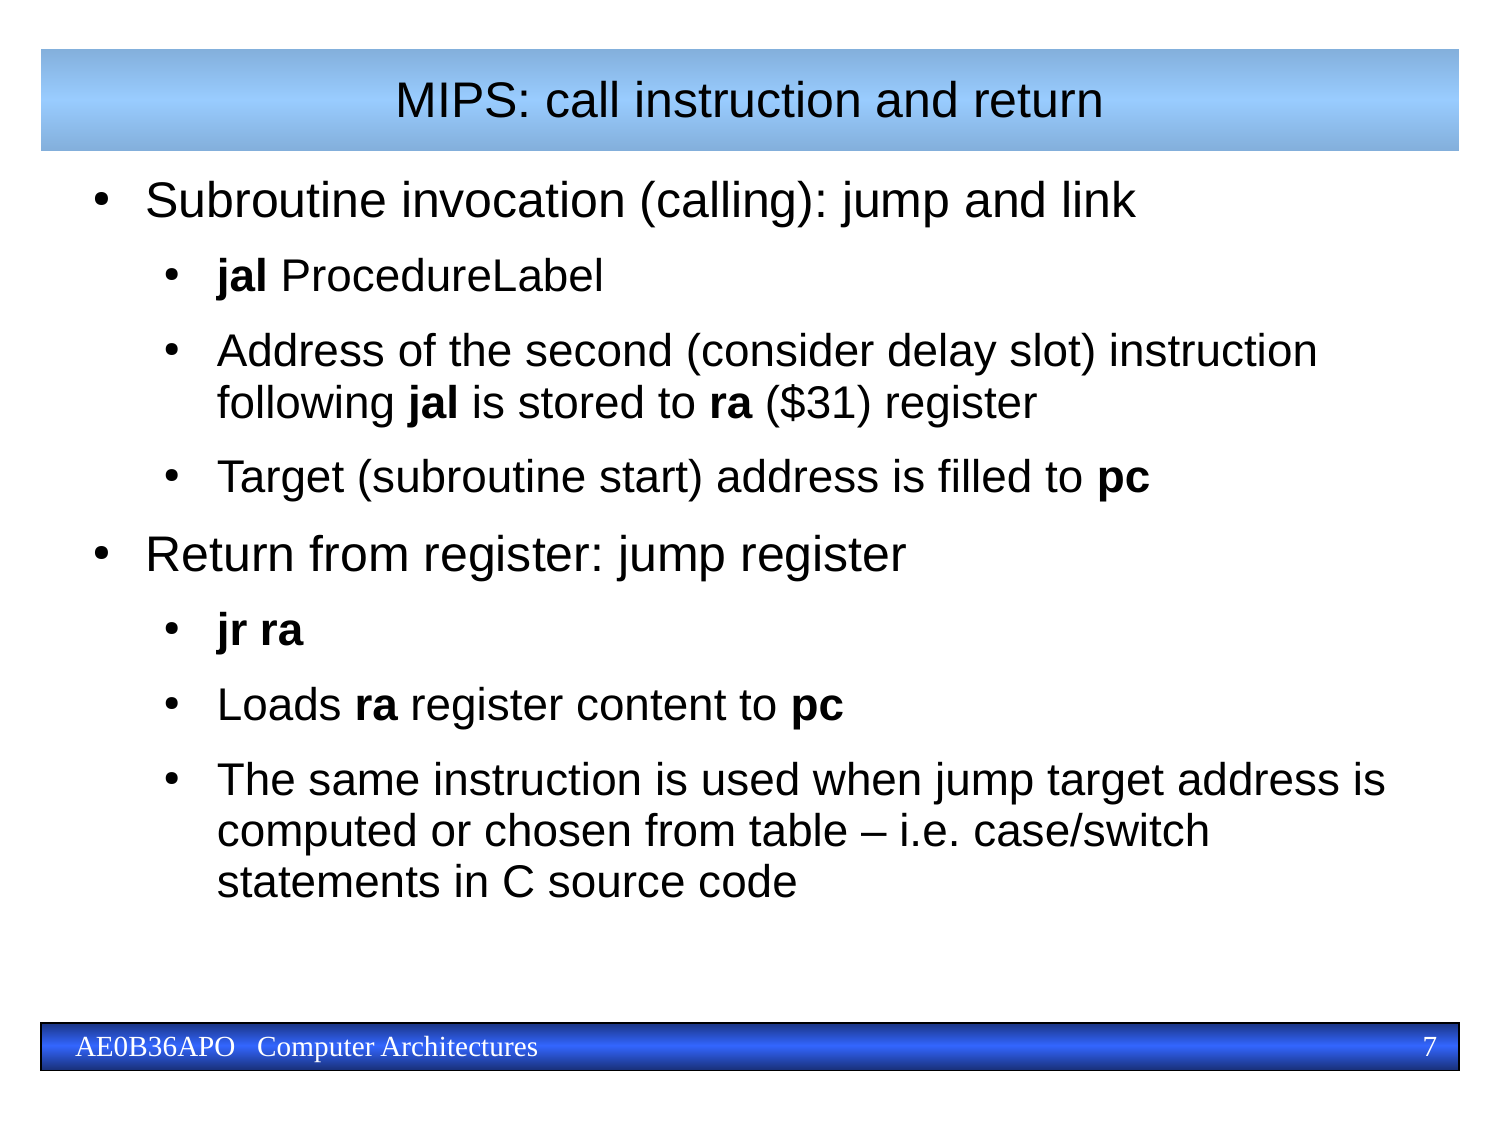

# MIPS: call instruction and return
Subroutine invocation (calling): jump and link
jal ProcedureLabel
Address of the second (consider delay slot) instruction following jal is stored to ra ($31) register
Target (subroutine start) address is filled to pc
Return from register: jump register
jr ra
Loads ra register content to pc
The same instruction is used when jump target address is computed or chosen from table – i.e. case/switch statements in C source code
AE0B36APO Computer Architectures
7